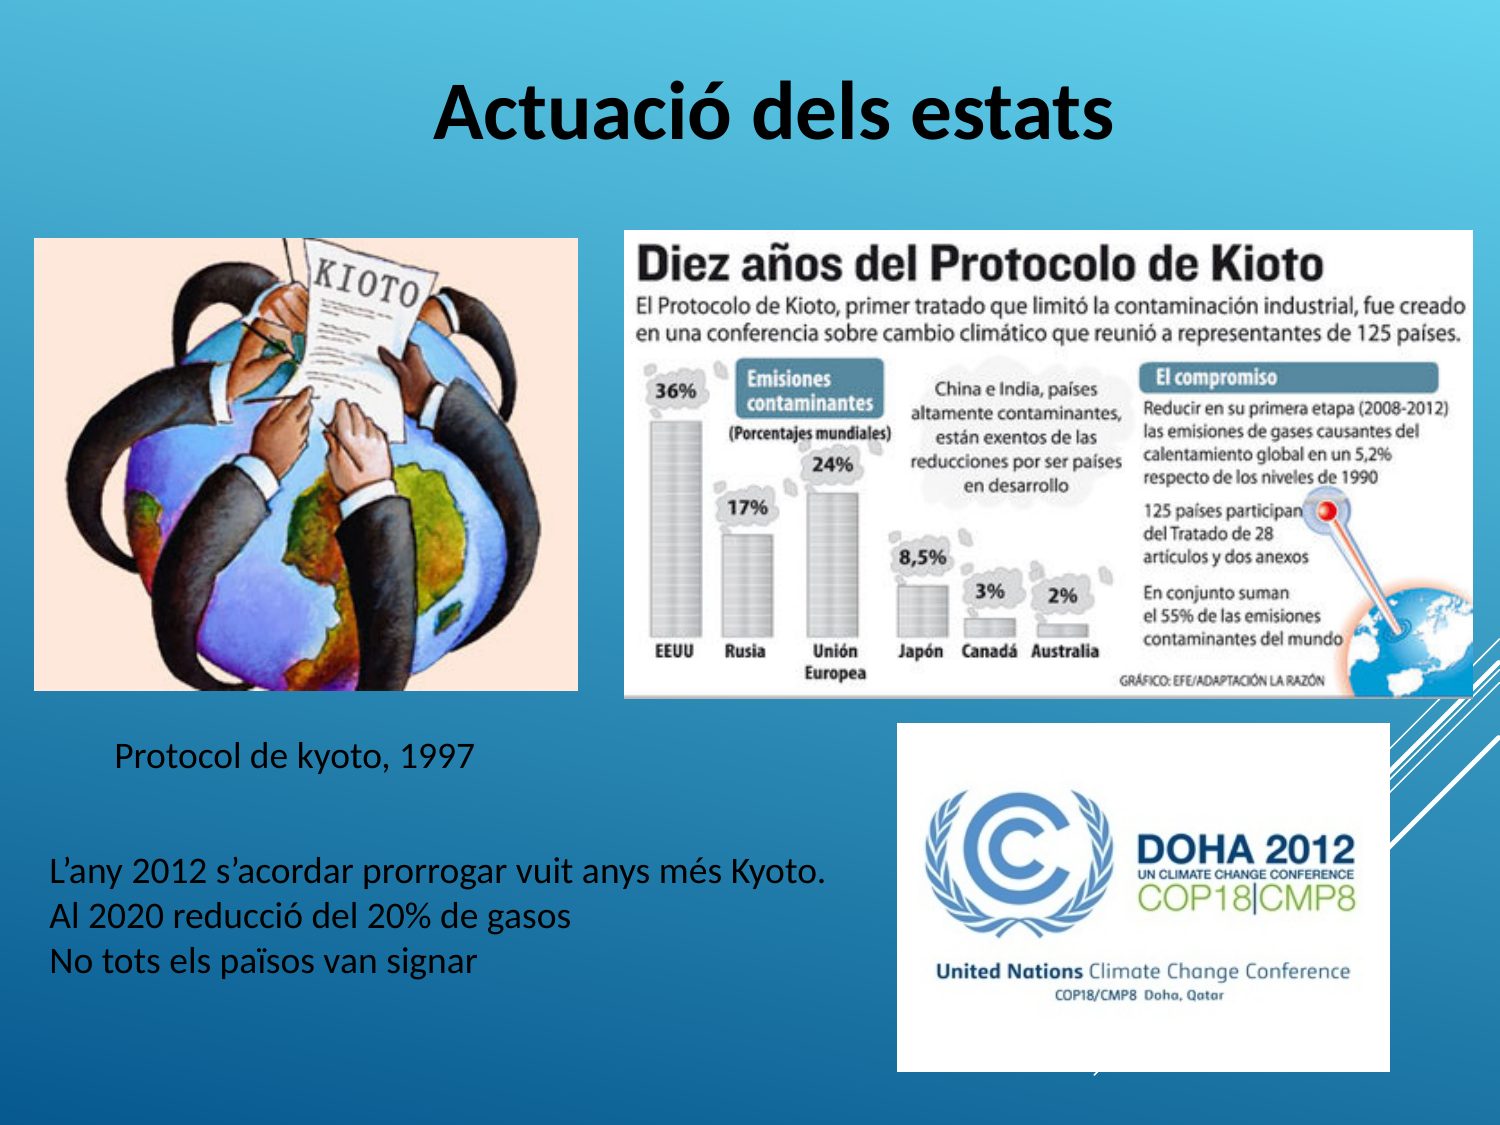

Actuació dels estats
Protocol de kyoto, 1997
L’any 2012 s’acordar prorrogar vuit anys més Kyoto.
Al 2020 reducció del 20% de gasos
No tots els països van signar